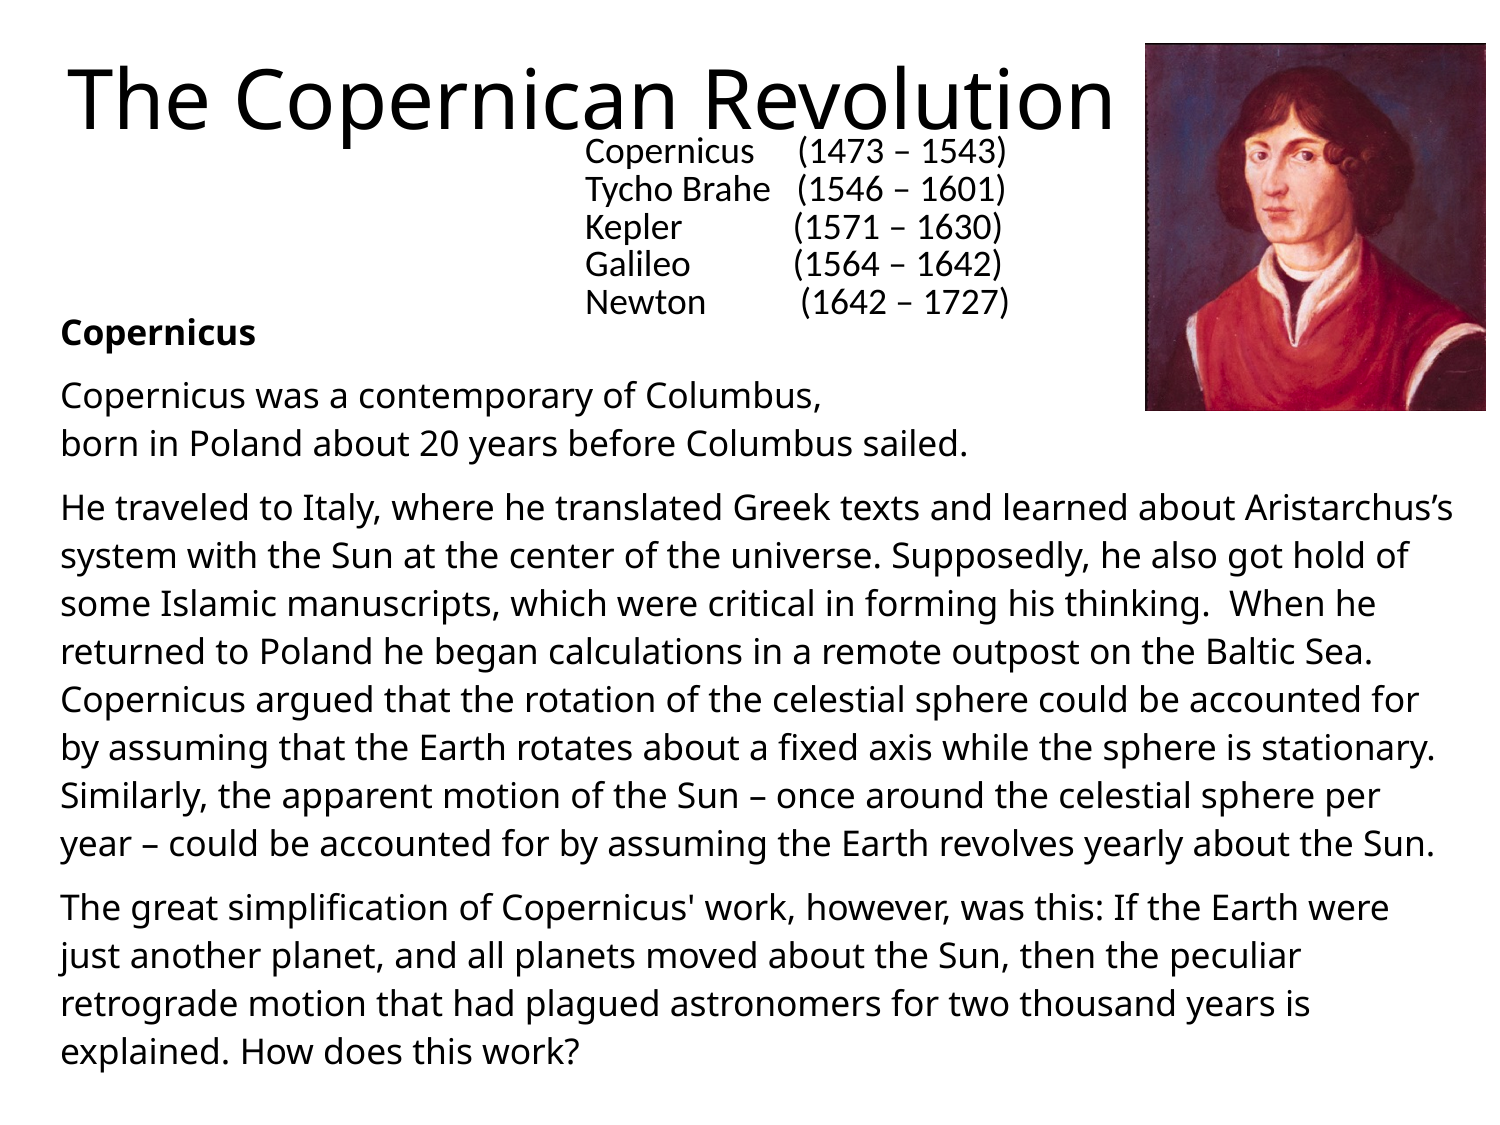

# The Copernican Revolution
Copernicus (1473 – 1543)
Tycho Brahe (1546 – 1601)
Kepler (1571 – 1630)
Galileo (1564 – 1642)
Newton (1642 – 1727)
Copernicus
Copernicus was a contemporary of Columbus,
born in Poland about 20 years before Columbus sailed.
He traveled to Italy, where he translated Greek texts and learned about Aristarchus’s system with the Sun at the center of the universe. Supposedly, he also got hold of some Islamic manuscripts, which were critical in forming his thinking. When he returned to Poland he began calculations in a remote outpost on the Baltic Sea. Copernicus argued that the rotation of the celestial sphere could be accounted for by assuming that the Earth rotates about a fixed axis while the sphere is stationary. Similarly, the apparent motion of the Sun – once around the celestial sphere per year – could be accounted for by assuming the Earth revolves yearly about the Sun.
The great simplification of Copernicus' work, however, was this: If the Earth were just another planet, and all planets moved about the Sun, then the peculiar retrograde motion that had plagued astronomers for two thousand years is explained. How does this work?